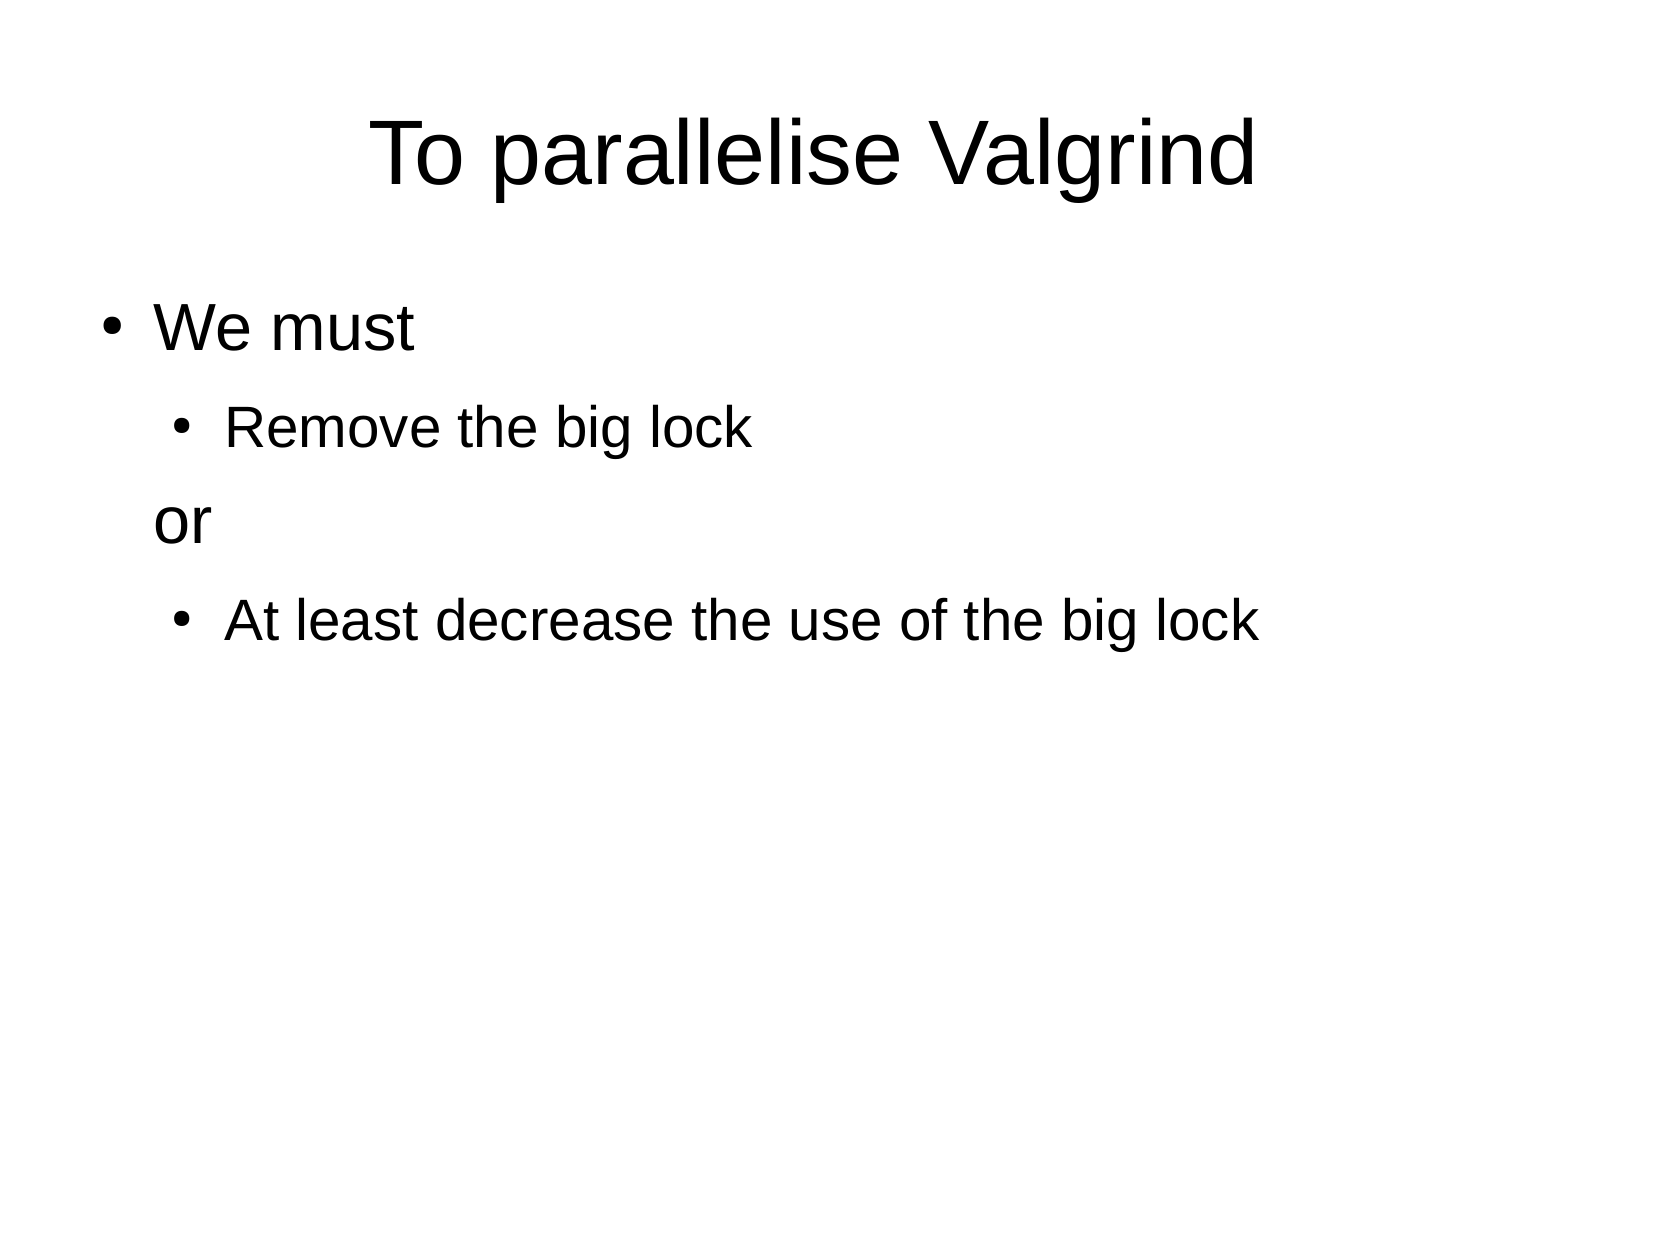

# To parallelise Valgrind
We must
Remove the big lock
or
At least decrease the use of the big lock